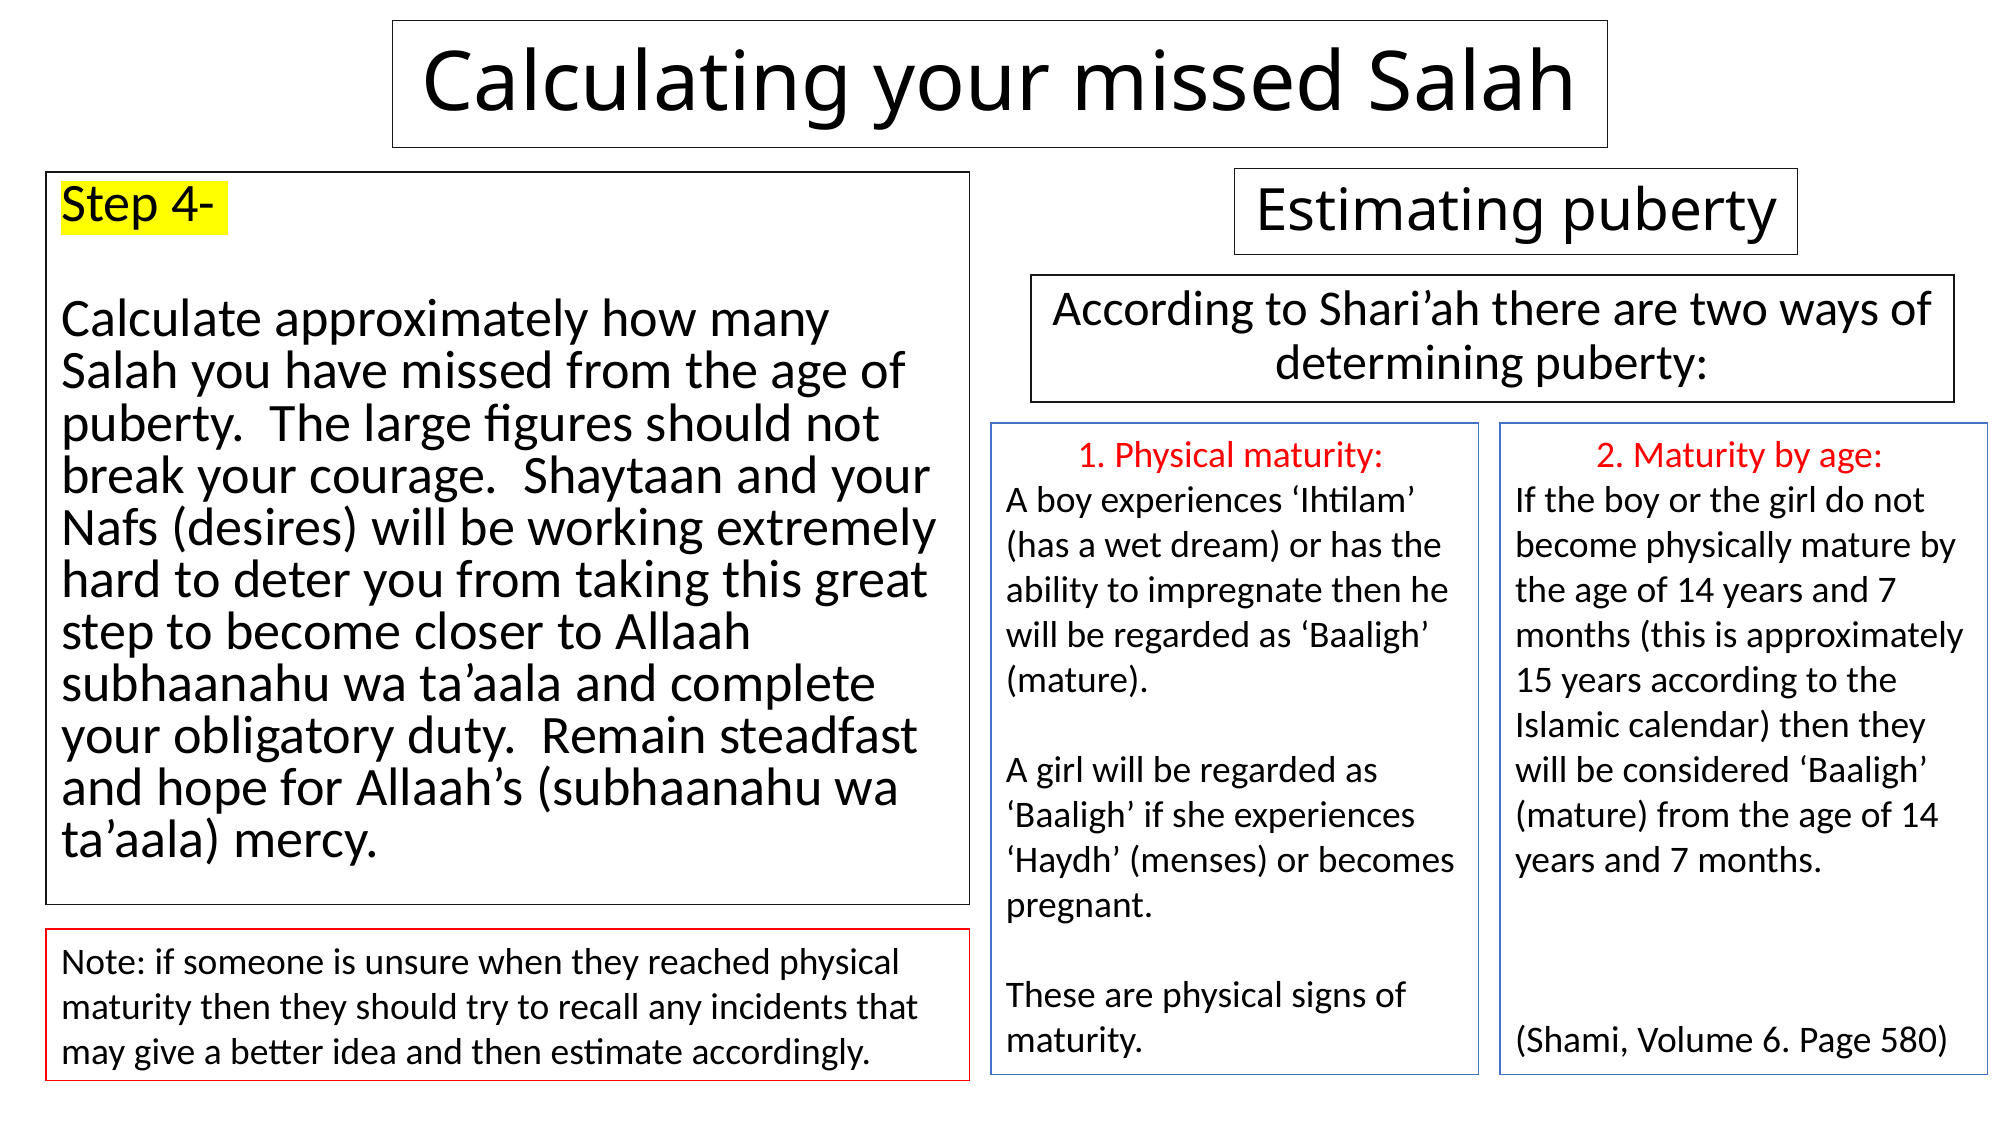

# Calculating your missed Salah
Estimating puberty
Step 4-
Calculate approximately how many Salah you have missed from the age of puberty. The large figures should not break your courage. Shaytaan and your Nafs (desires) will be working extremely hard to deter you from taking this great step to become closer to Allaah subhaanahu wa ta’aala and complete your obligatory duty. Remain steadfast and hope for Allaah’s (subhaanahu wa ta’aala) mercy.
According to Shari’ah there are two ways of determining puberty:
1. Physical maturity:
A boy experiences ‘Ihtilam’ (has a wet dream) or has the ability to impregnate then he will be regarded as ‘Baaligh’ (mature).
A girl will be regarded as ‘Baaligh’ if she experiences ‘Haydh’ (menses) or becomes pregnant.
These are physical signs of maturity.
2. Maturity by age:
If the boy or the girl do not become physically mature by the age of 14 years and 7 months (this is approximately 15 years according to the Islamic calendar) then they will be considered ‘Baaligh’ (mature) from the age of 14 years and 7 months.
(Shami, Volume 6. Page 580)
Note: if someone is unsure when they reached physical maturity then they should try to recall any incidents that may give a better idea and then estimate accordingly.